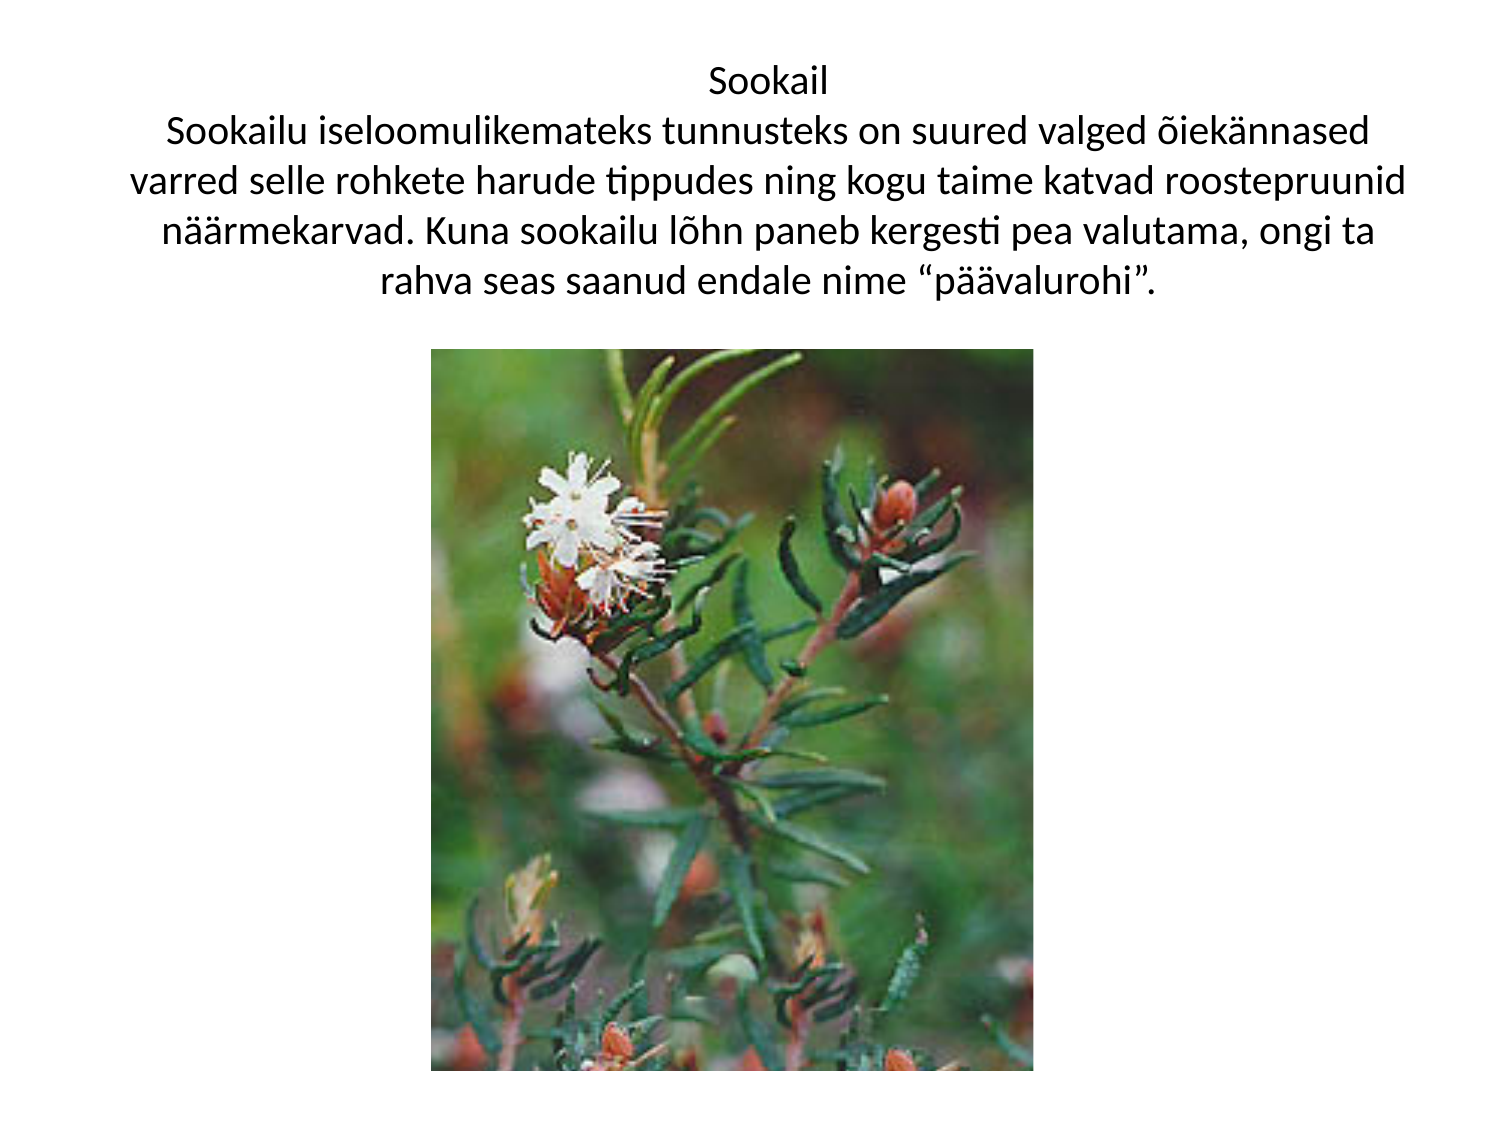

# Sookail Sookailu iseloomulikemateks tunnusteks on suured valged õiekännased varred selle rohkete harude tippudes ning kogu taime katvad roostepruunid näärmekarvad. Kuna sookailu lõhn paneb kergesti pea valutama, ongi ta rahva seas saanud endale nime “päävalurohi”.